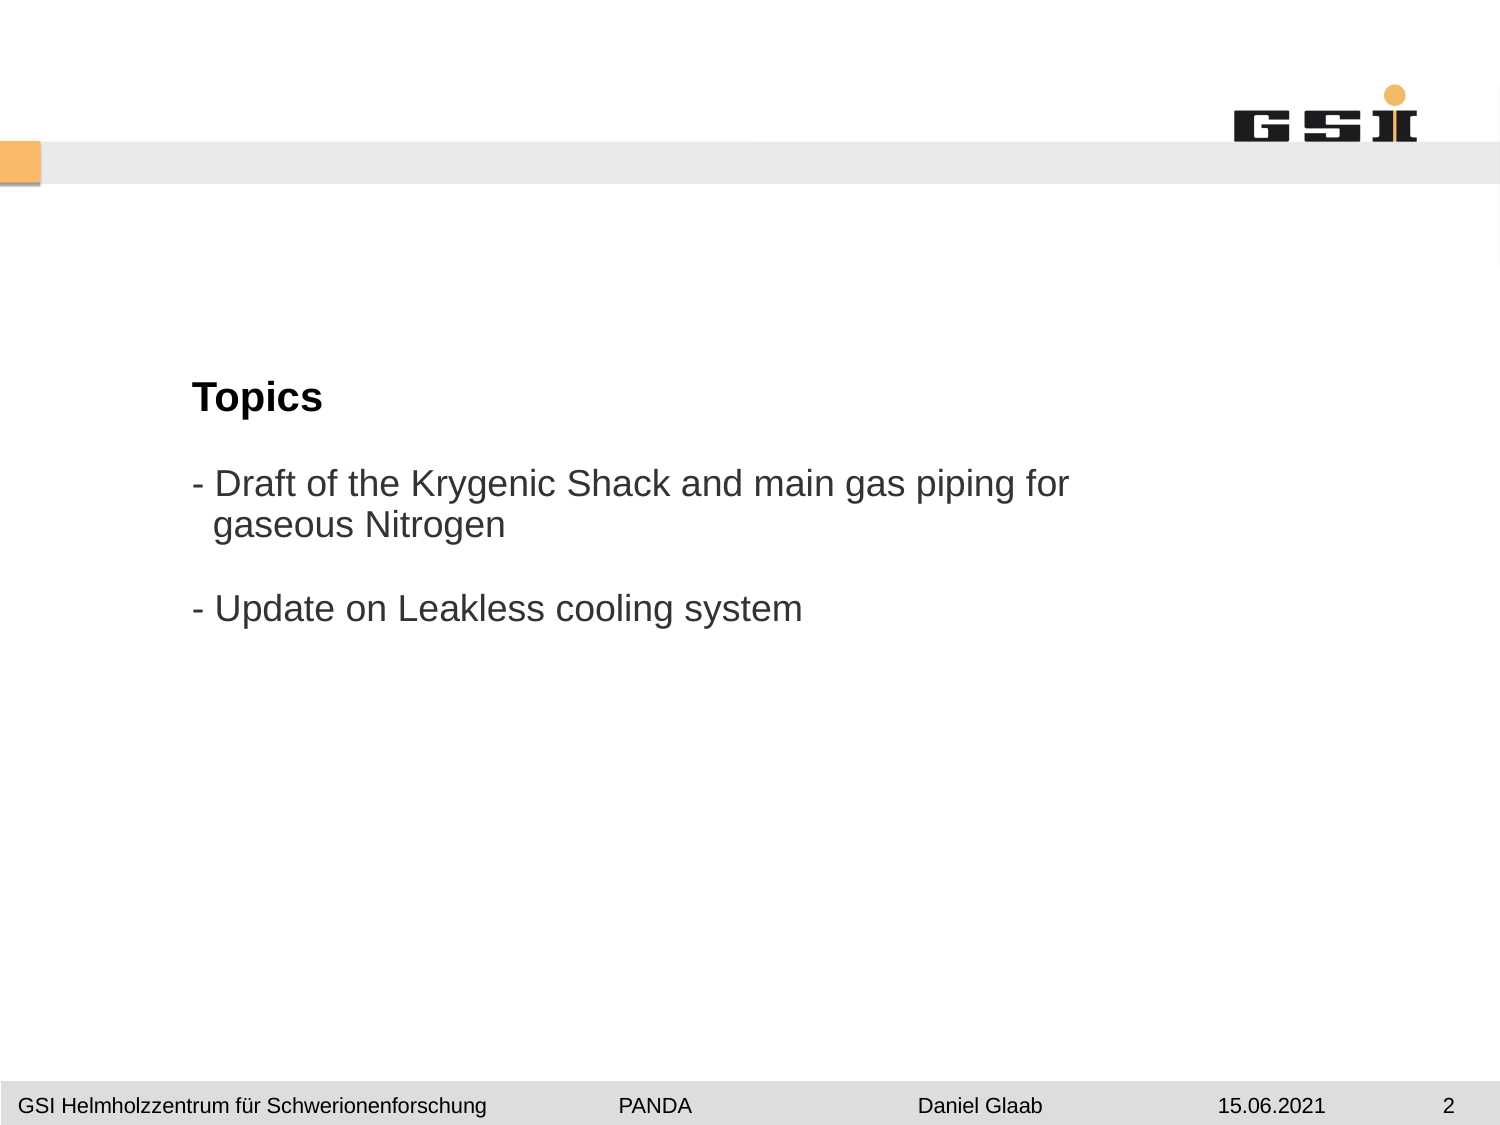

Topics
- Draft of the Krygenic Shack and main gas piping for
 gaseous Nitrogen
- Update on Leakless cooling system
GSI Helmholzzentrum für Schwerionenforschung PANDA 		Daniel Glaab 		15.06.2021		2